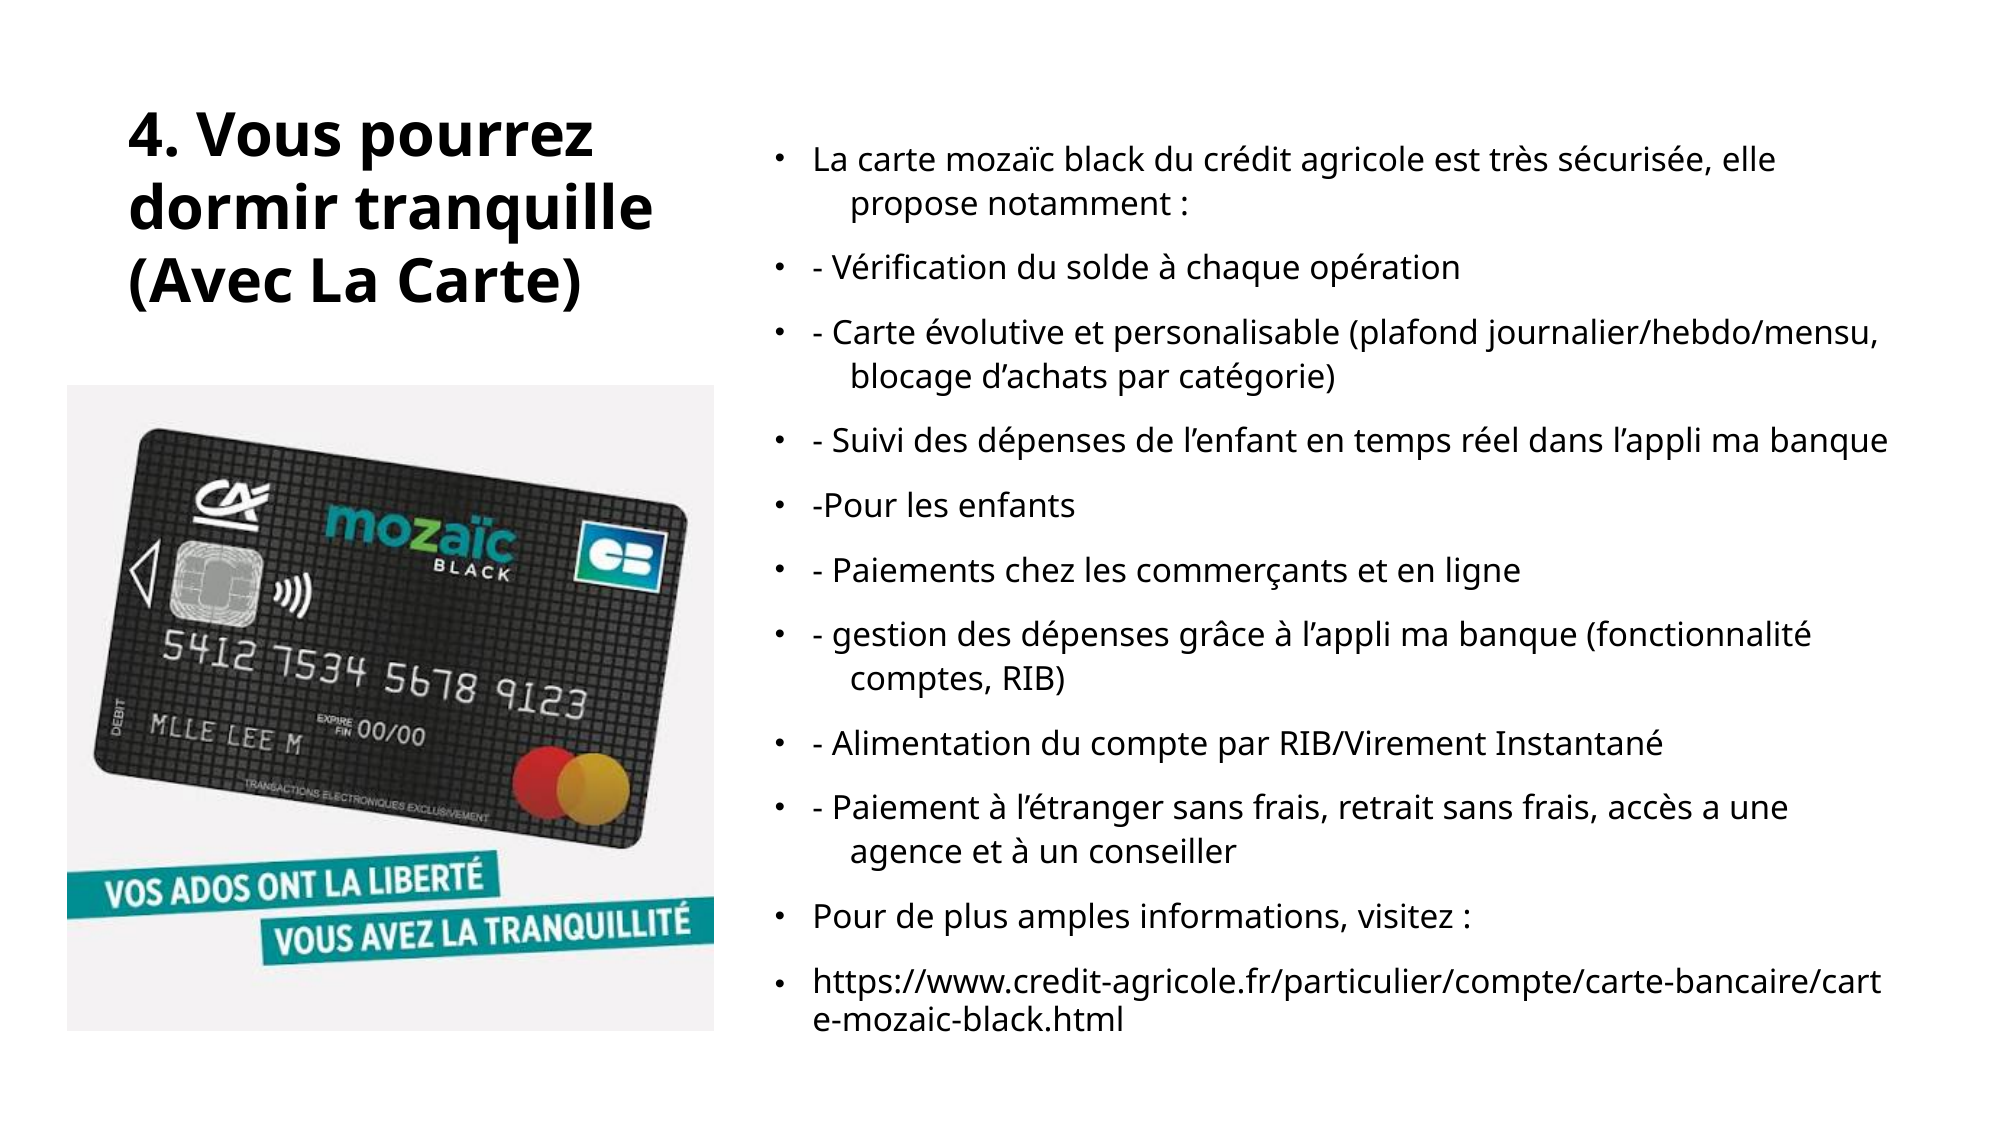

# 4. Vous pourrez dormir tranquille (Avec La Carte)
La carte mozaïc black du crédit agricole est très sécurisée, elle propose notamment :
- Vérification du solde à chaque opération
- Carte évolutive et personalisable (plafond journalier/hebdo/mensu, blocage d’achats par catégorie)
- Suivi des dépenses de l’enfant en temps réel dans l’appli ma banque
-Pour les enfants
- Paiements chez les commerçants et en ligne
- gestion des dépenses grâce à l’appli ma banque (fonctionnalité comptes, RIB)
- Alimentation du compte par RIB/Virement Instantané
- Paiement à l’étranger sans frais, retrait sans frais, accès a une agence et à un conseiller
Pour de plus amples informations, visitez :
https://www.credit-agricole.fr/particulier/compte/carte-bancaire/carte-mozaic-black.html